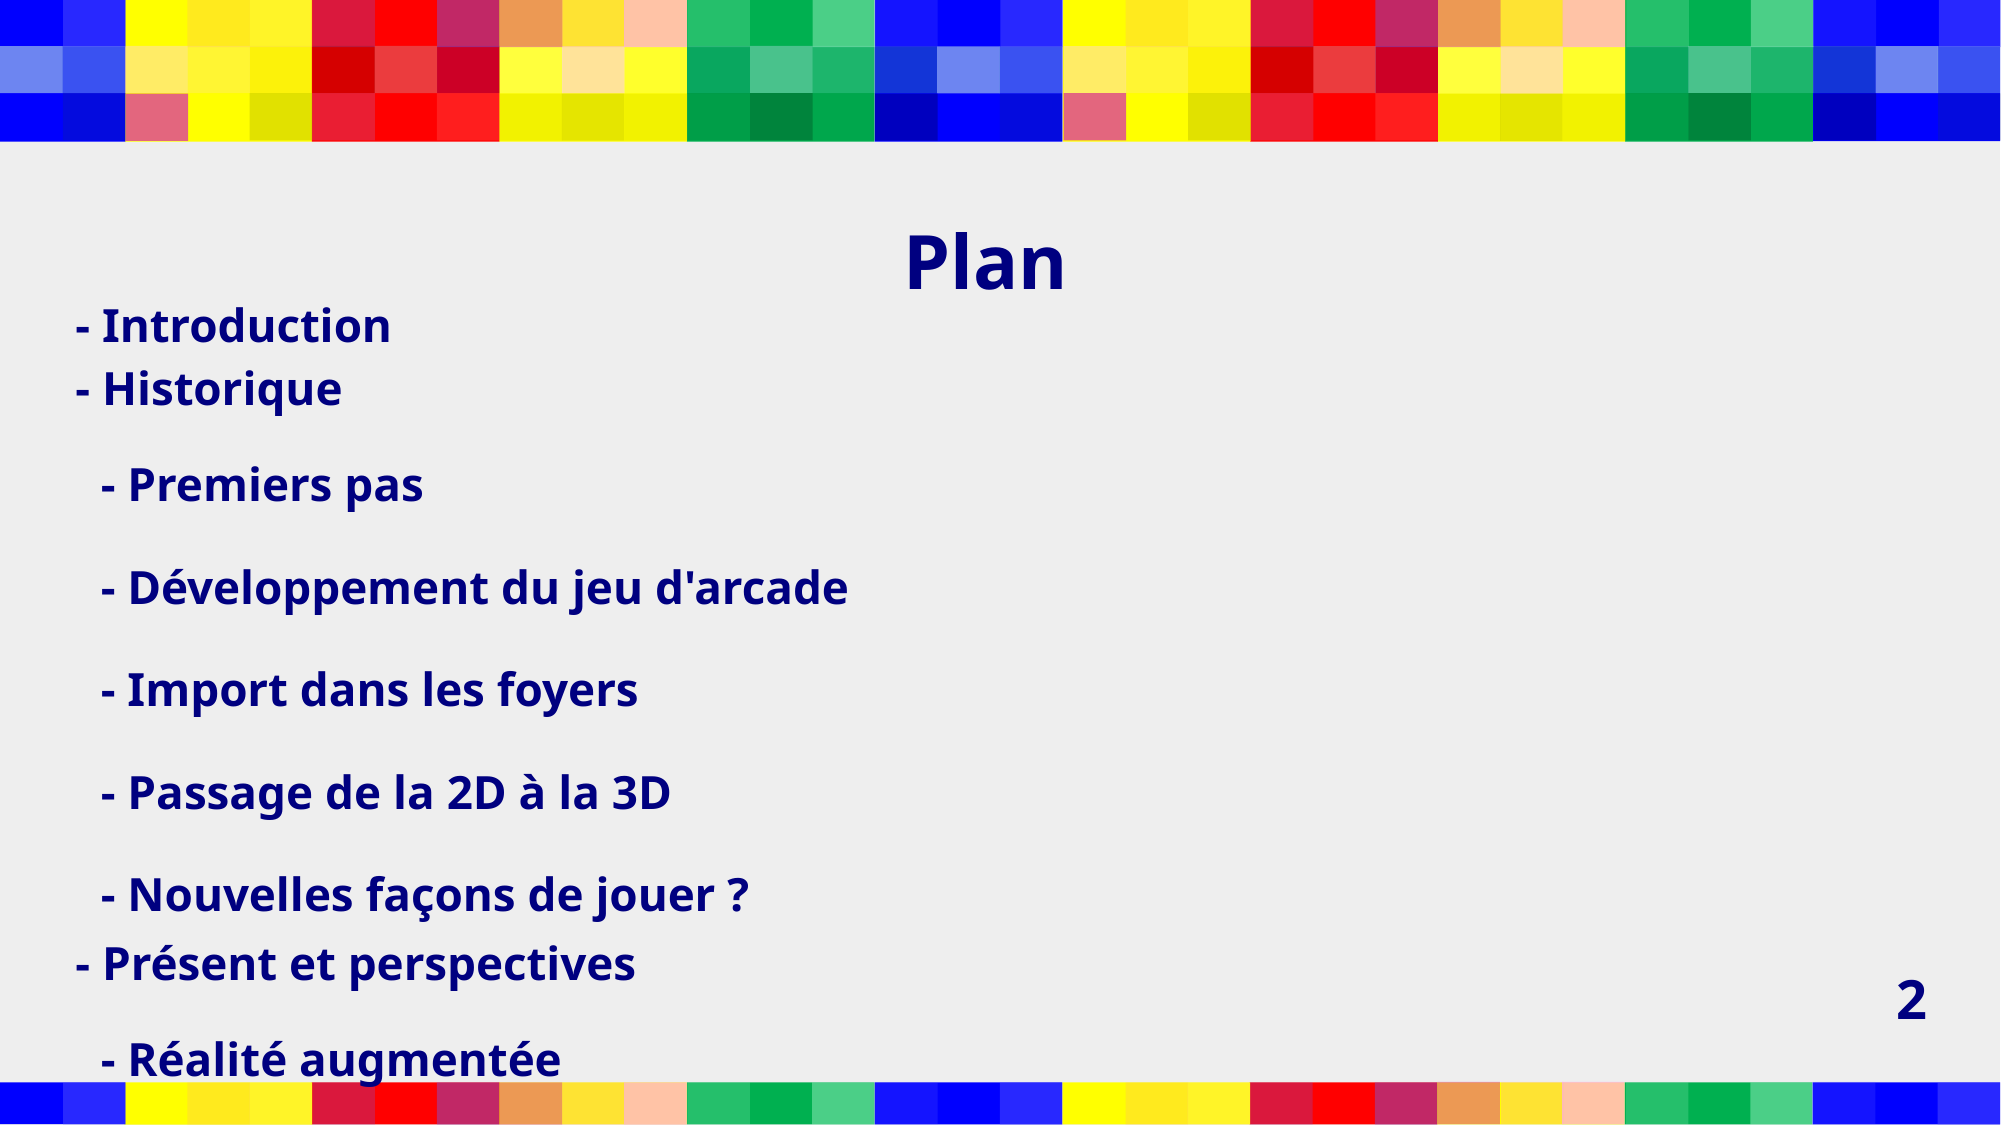

# - Introduction - Historique - Premiers pas - Développement du jeu d'arcade - Import dans les foyers - Passage de la 2D à la 3D - Nouvelles façons de jouer ? - Présent et perspectives - Réalité augmentée - Réalité virtuelle - Conclusion
Plan
2